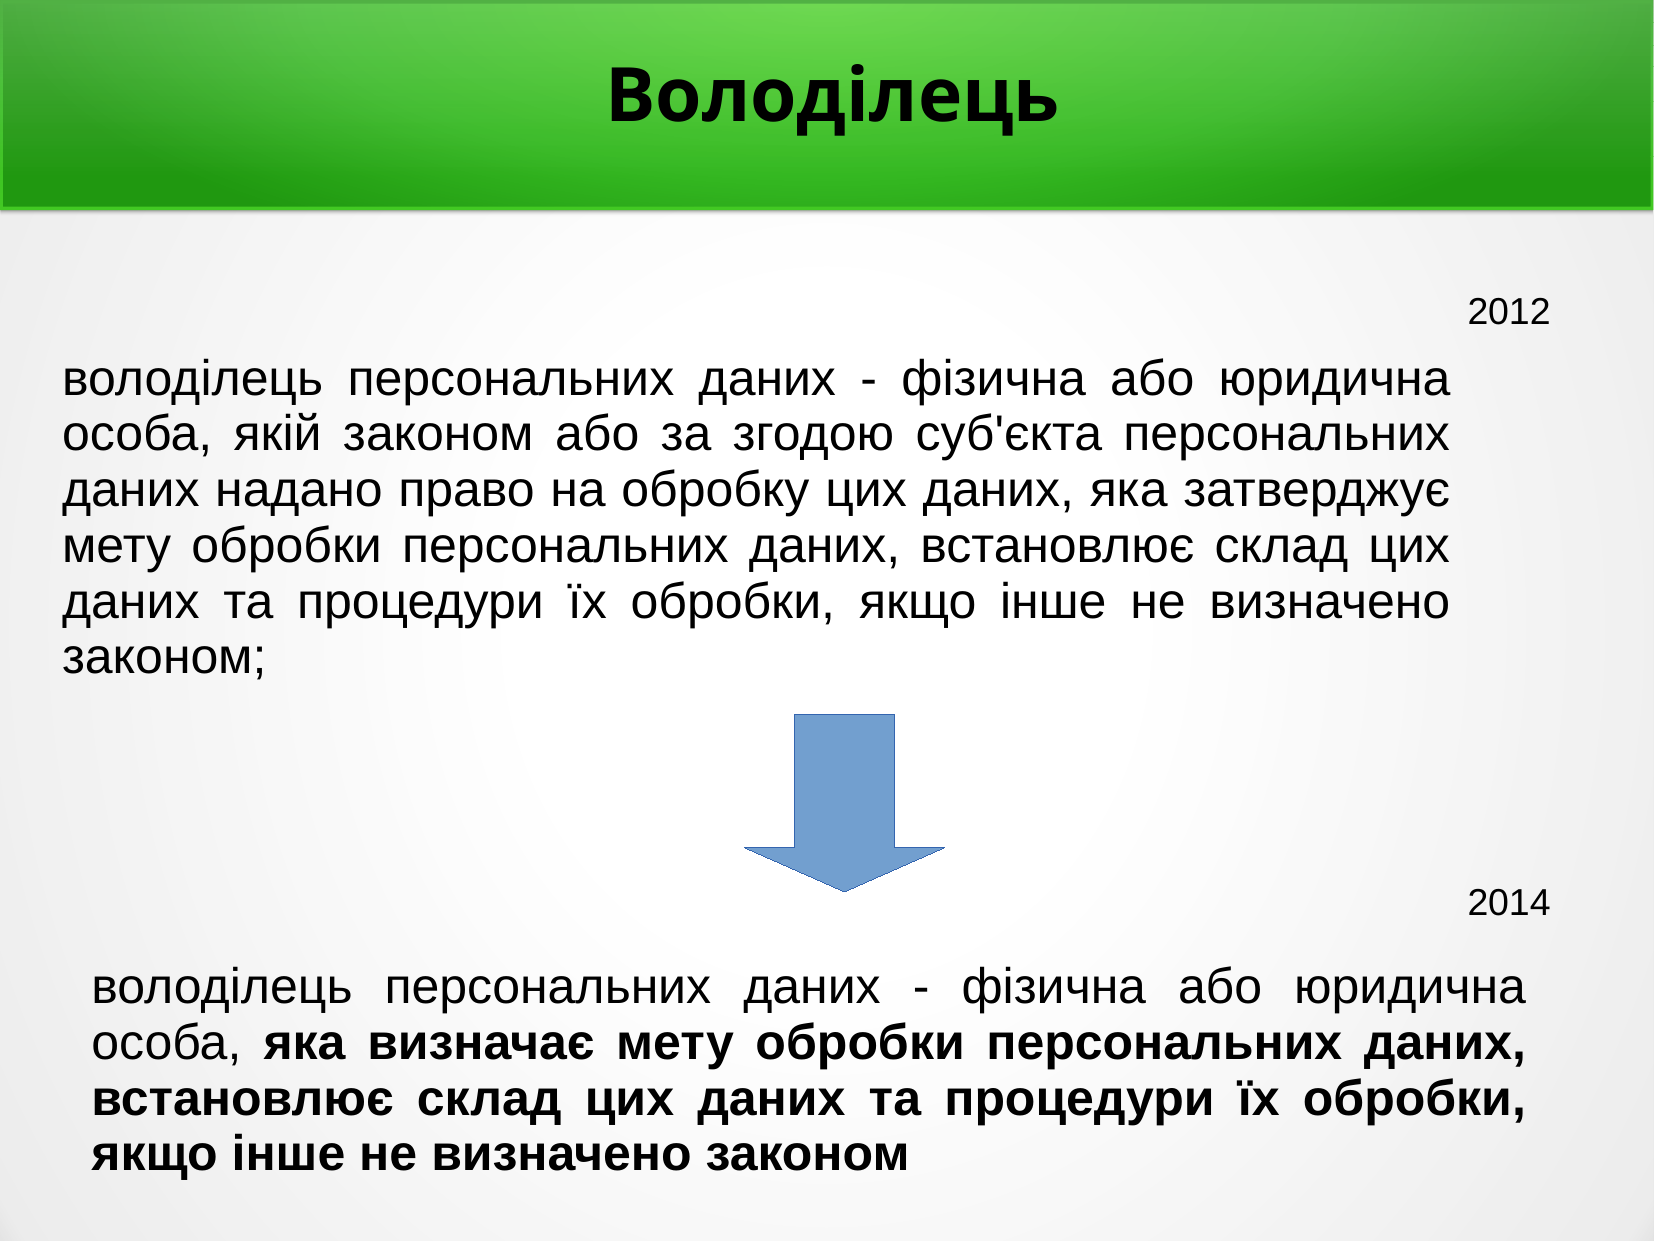

Володілець
2012
володілець персональних даних - фізична або юридична особа, якій законом або за згодою суб'єкта персональних даних надано право на обробку цих даних, яка затверджує мету обробки персональних даних, встановлює склад цих даних та процедури їх обробки, якщо інше не визначено законом;
2014
володілець персональних даних - фізична або юридична особа, яка визначає мету обробки персональних даних, встановлює склад цих даних та процедури їх обробки, якщо інше не визначено законом